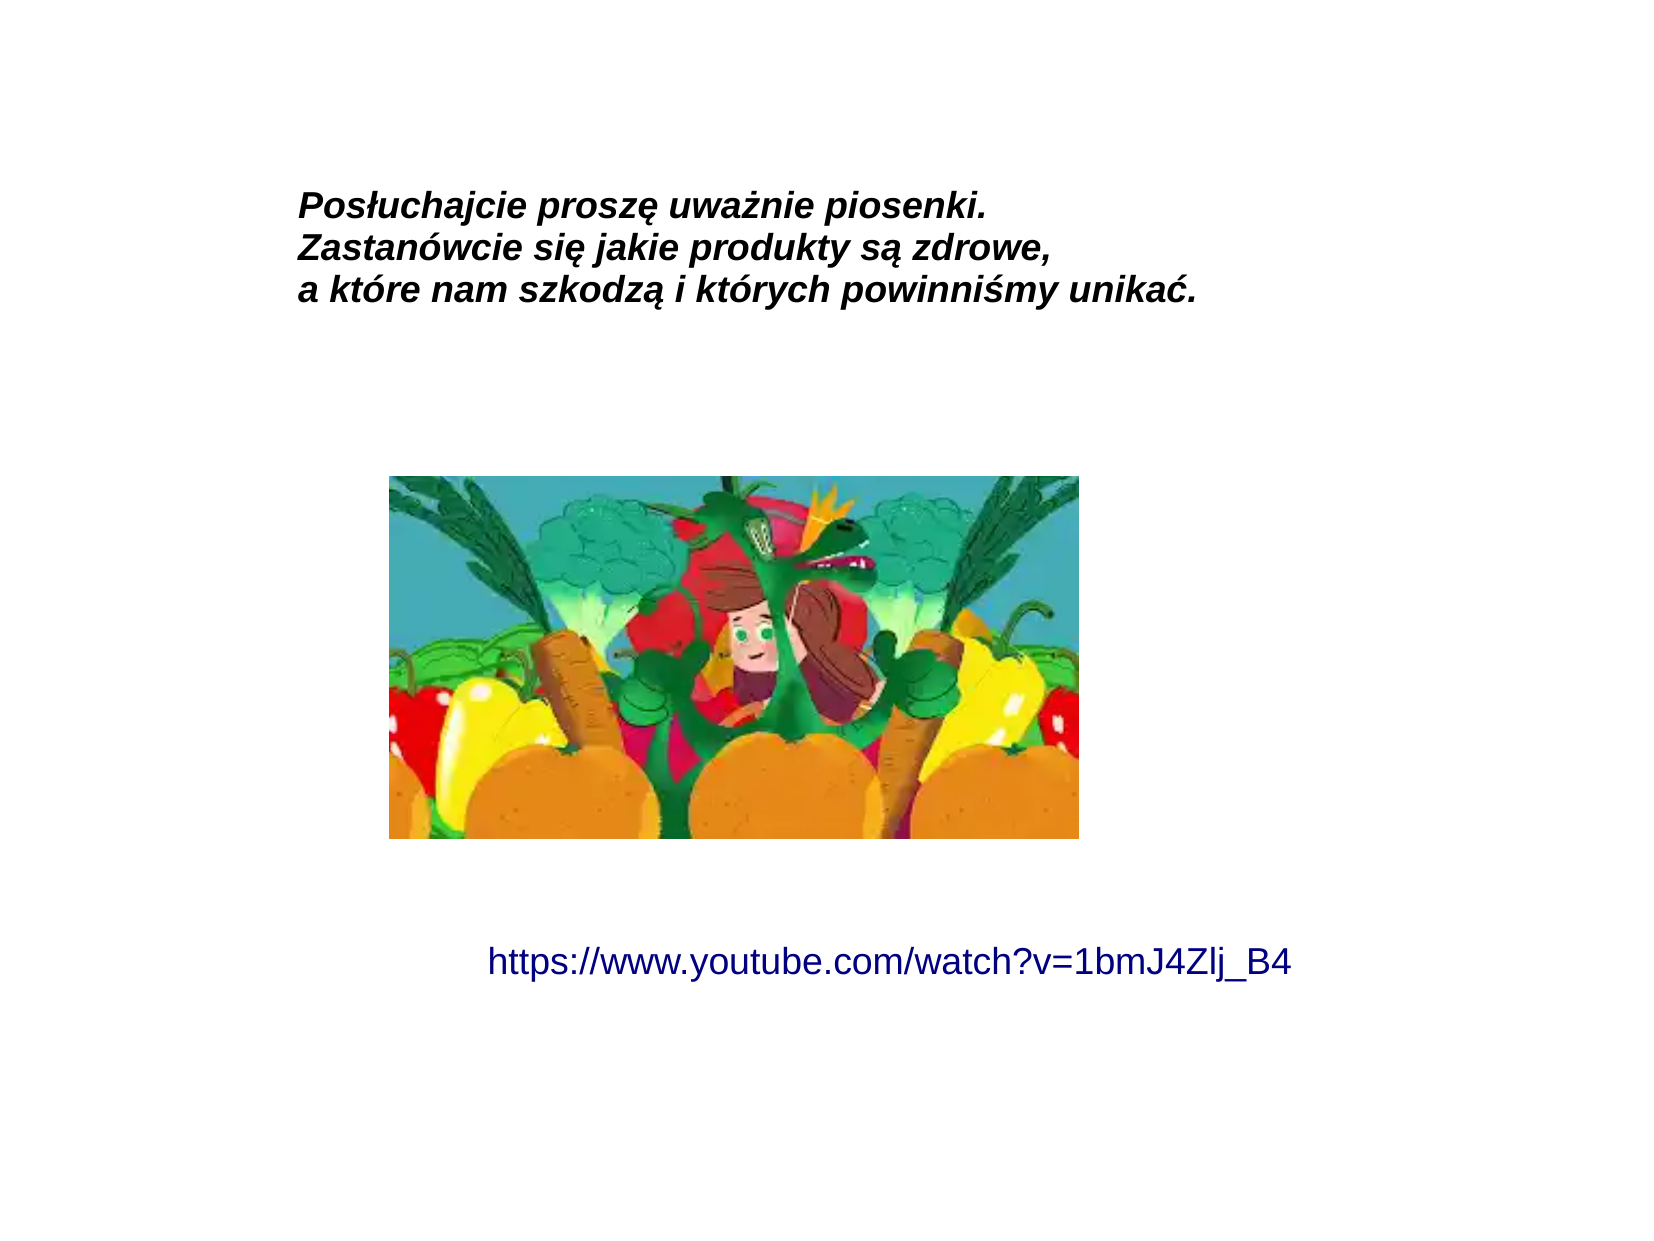

Posłuchajcie proszę uważnie piosenki.
Zastanówcie się jakie produkty są zdrowe,
a które nam szkodzą i których powinniśmy unikać.
https://www.youtube.com/watch?v=1bmJ4Zlj_B4